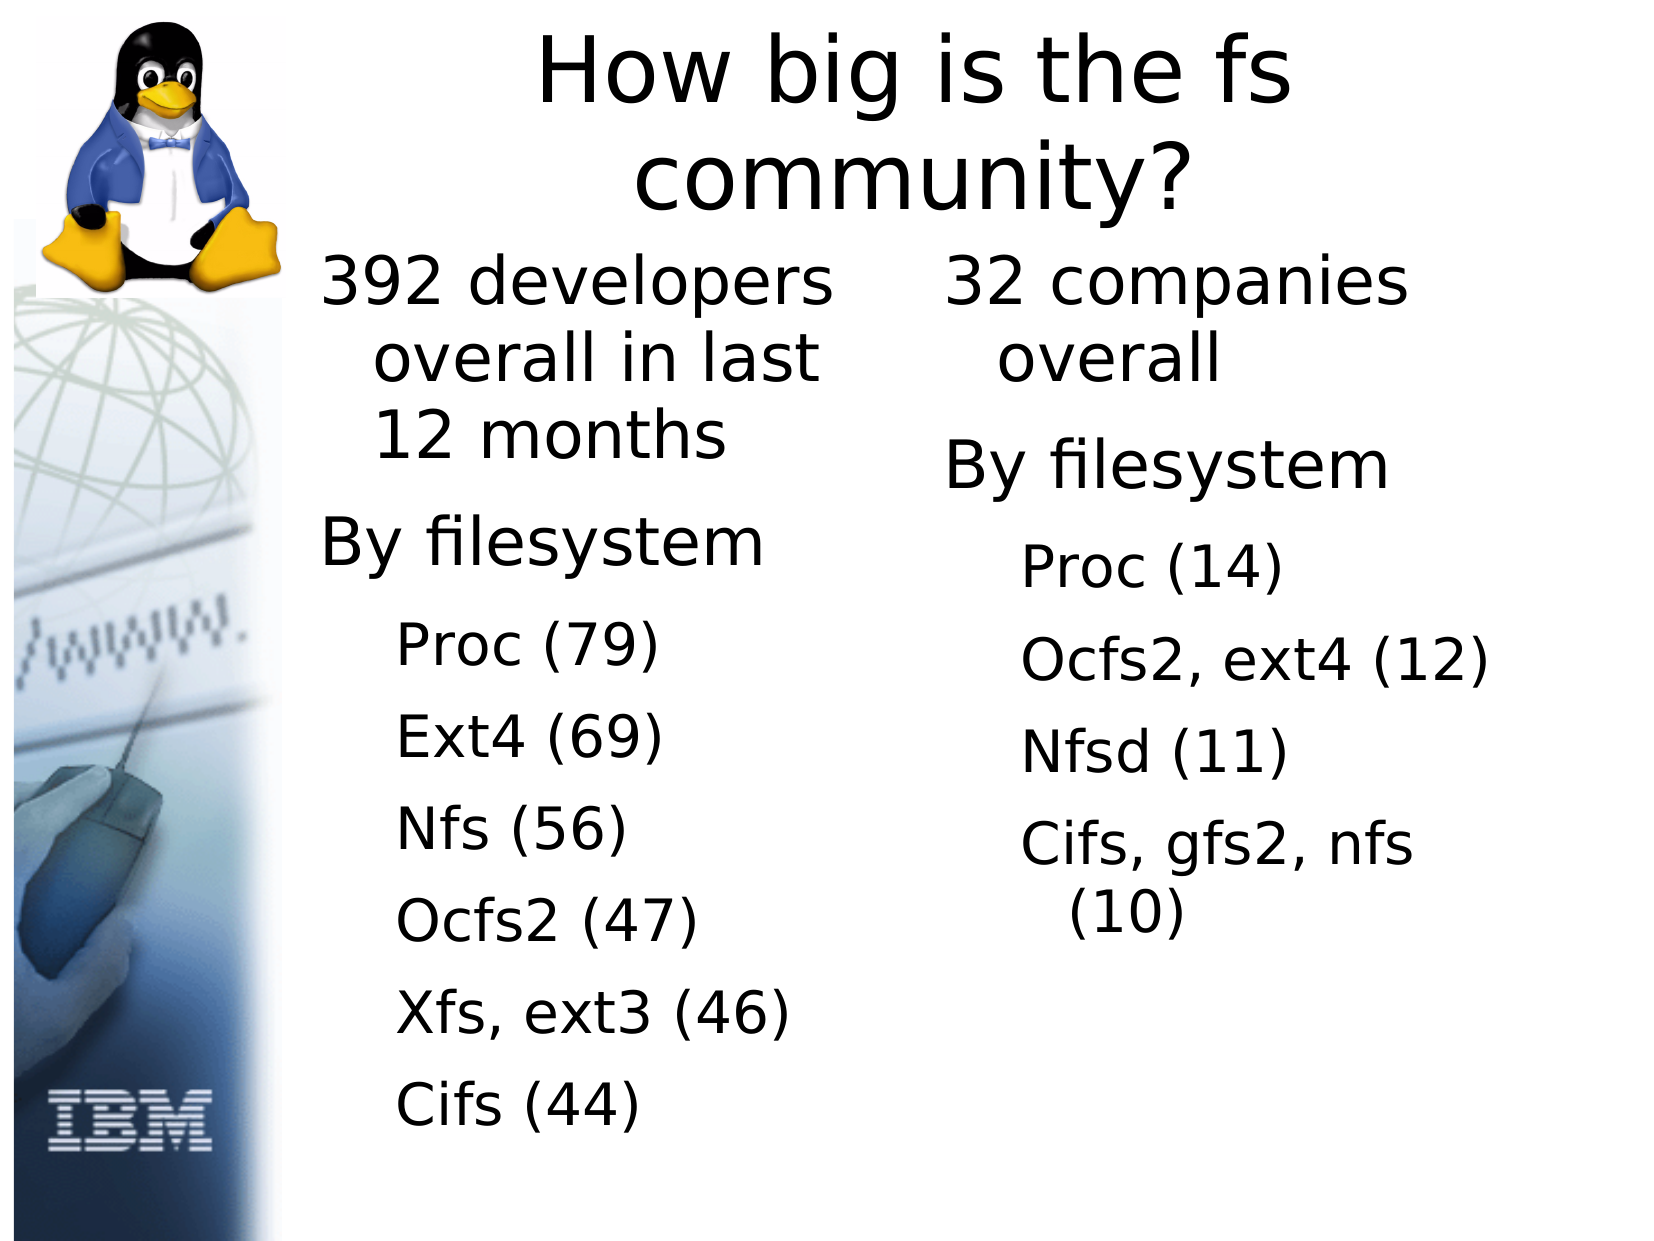

# How big is the fs community?
392 developers overall in last 12 months
By filesystem
Proc (79)
Ext4 (69)
Nfs (56)
Ocfs2 (47)
Xfs, ext3 (46)
Cifs (44)
32 companies overall
By filesystem
Proc (14)
Ocfs2, ext4 (12)
Nfsd (11)
Cifs, gfs2, nfs (10)